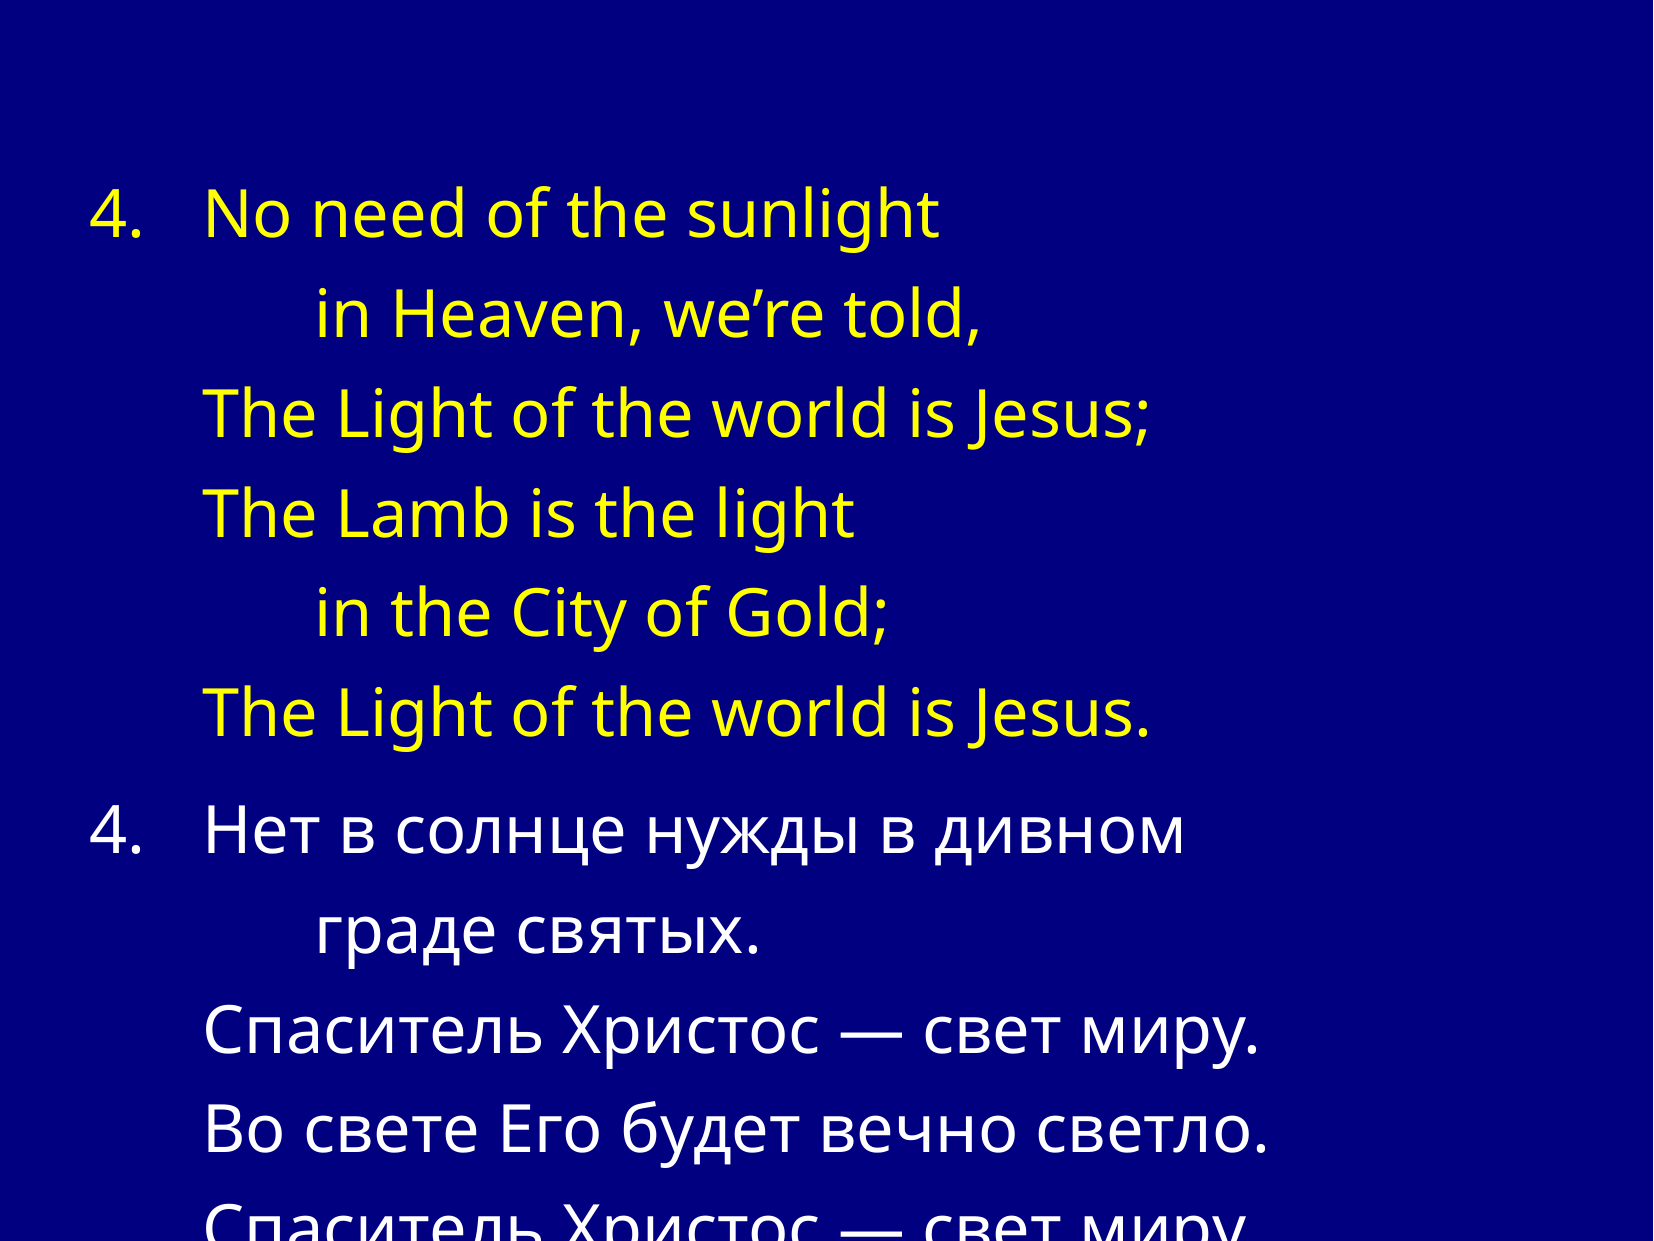

4.	No need of the sunlight
		in Heaven, we’re told,
	The Light of the world is Jesus;
	The Lamb is the light
		in the City of Gold;
	The Light of the world is Jesus.
4.	Нет в солнце нужды в дивном
		граде святых.
	Спаситель Христос — свет миру.
	Во свете Его будет вечно светло.
	Спаситель Христос — свет миру.